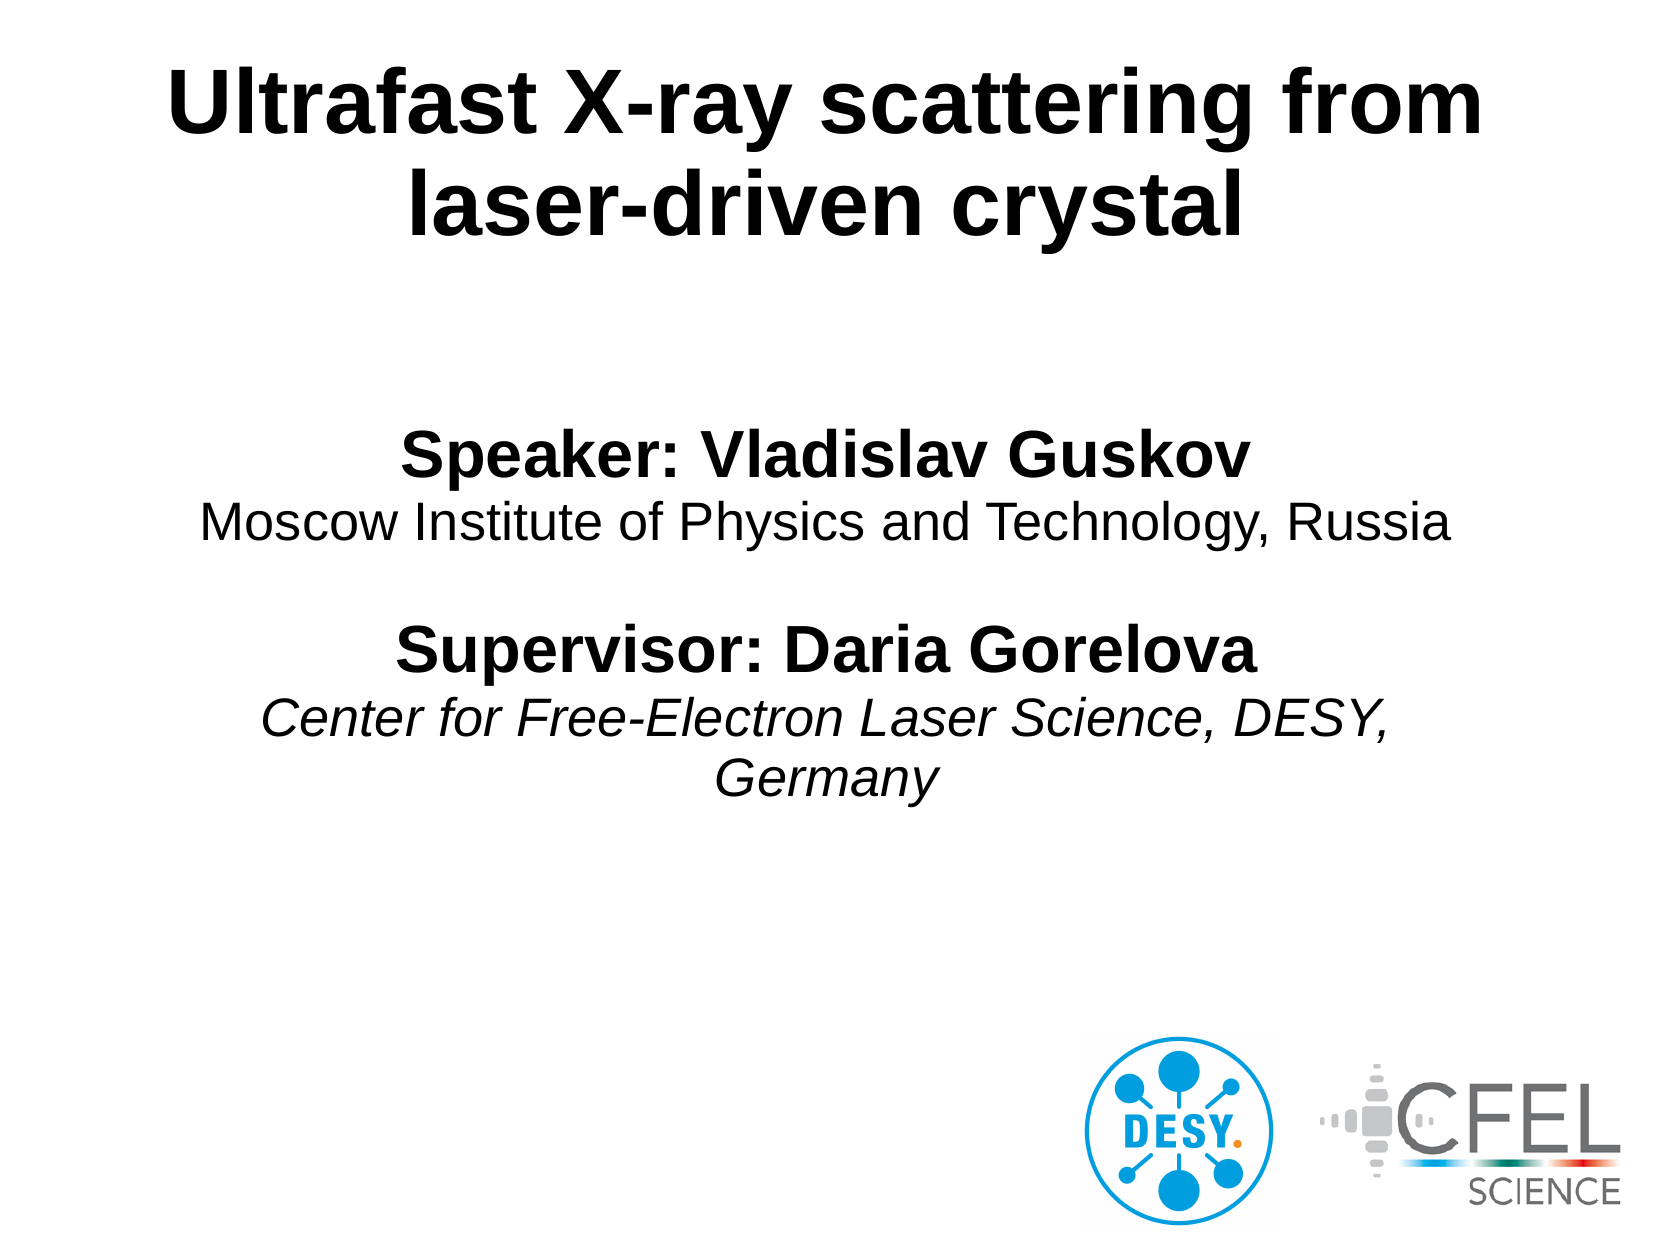

# Ultrafast X-ray scattering from laser-driven crystal
Speaker: Vladislav Guskov
Moscow Institute of Physics and Technology, Russia
Supervisor: Daria Gorelova
Center for Free-Electron Laser Science, DESY,
Germany